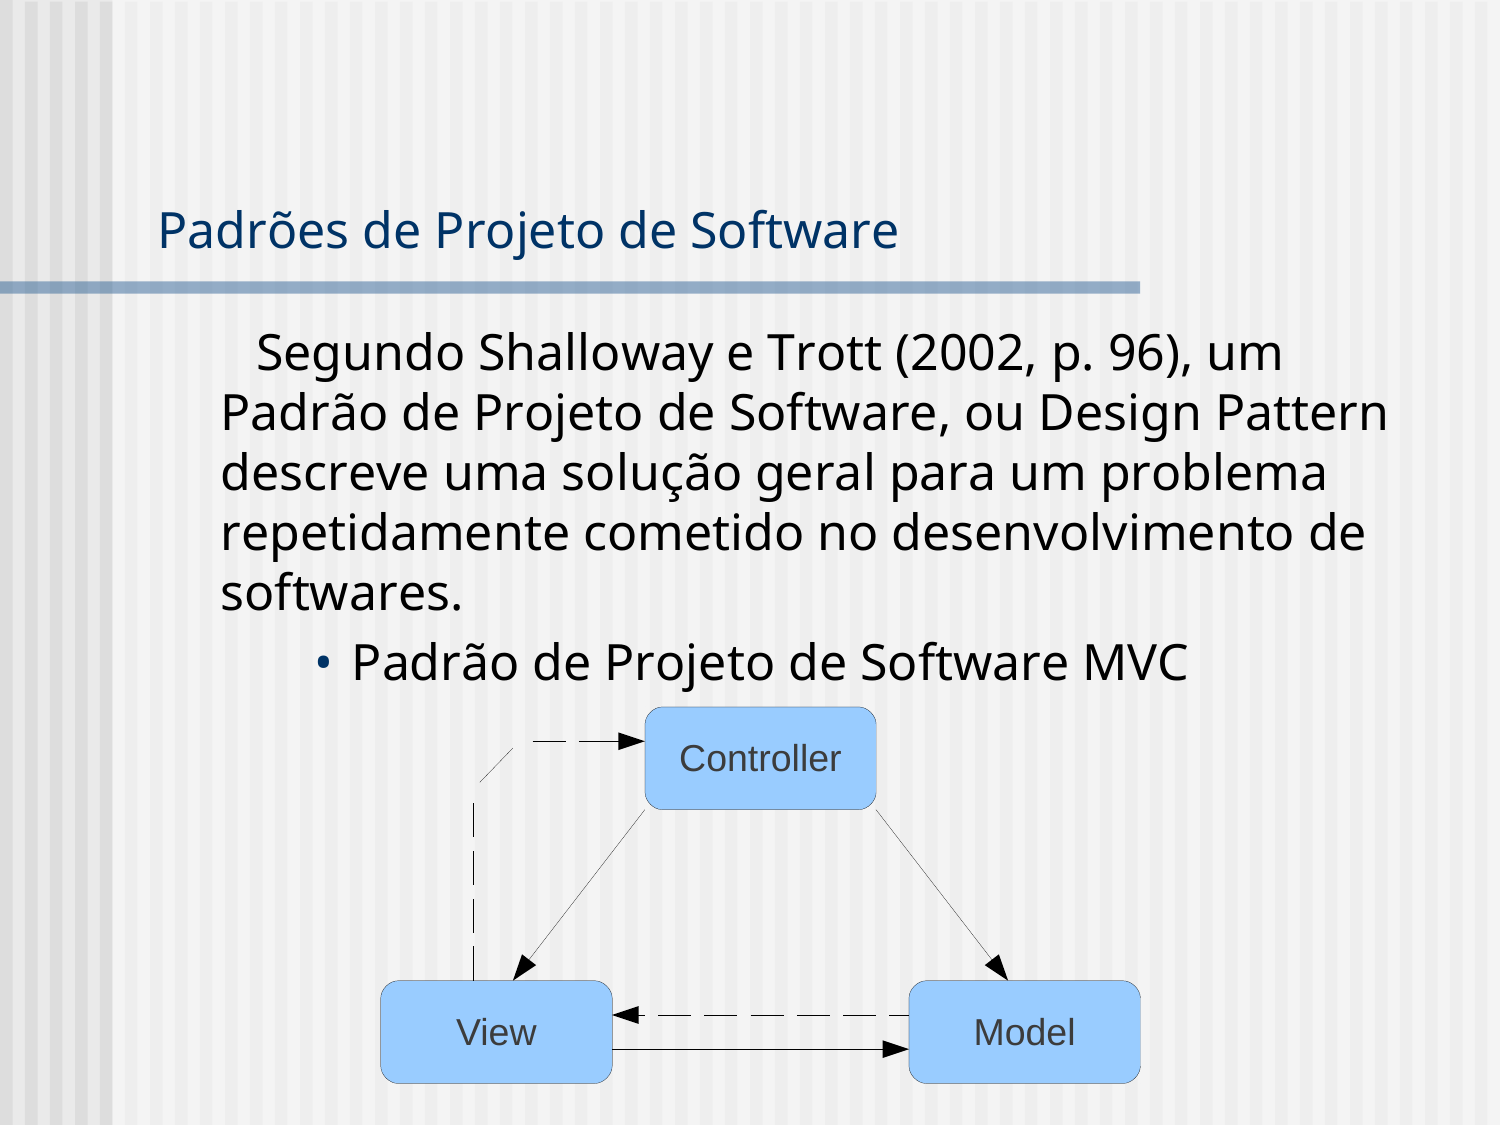

# Padrões de Projeto de Software
Segundo Shalloway e Trott (2002, p. 96), um Padrão de Projeto de Software, ou Design Pattern descreve uma solução geral para um problema repetidamente cometido no desenvolvimento de softwares.
Padrão de Projeto de Software MVC